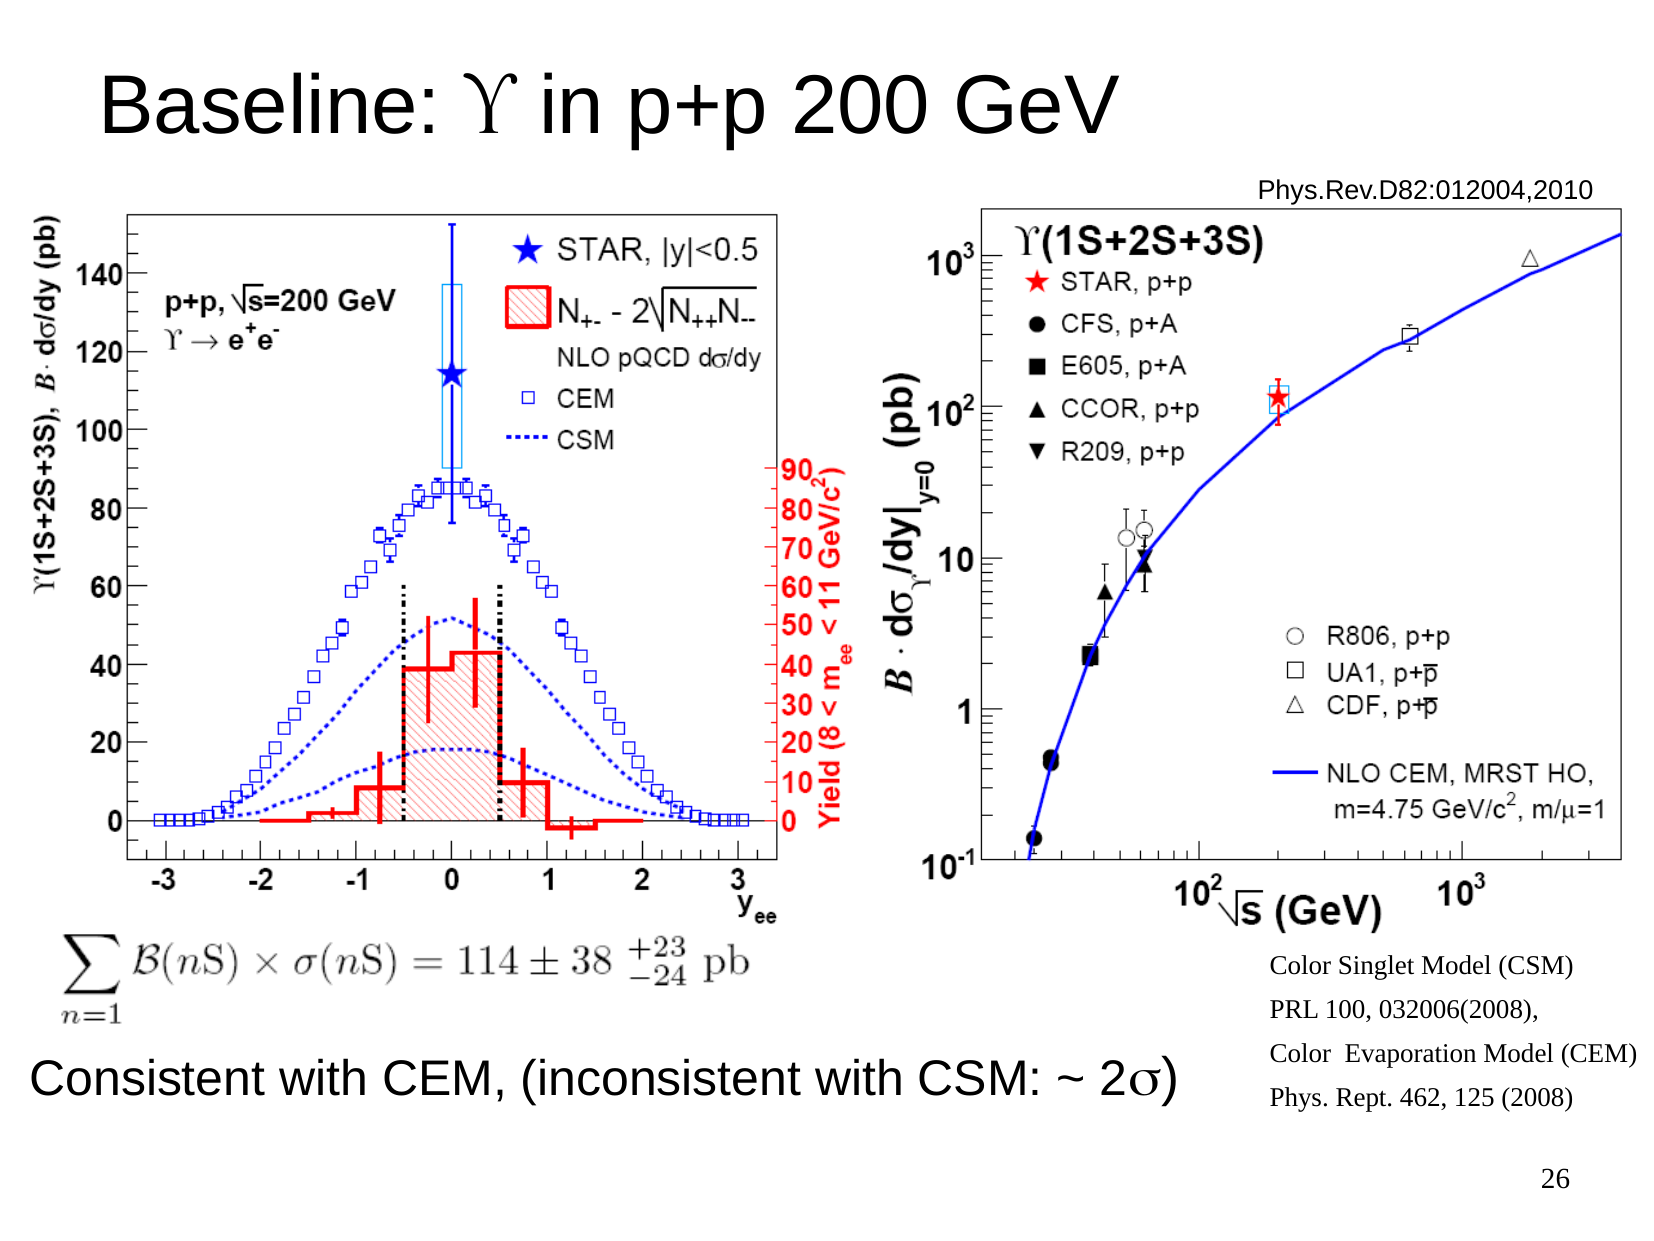

# Baseline:  in p+p 200 GeV
Phys.Rev.D82:012004,2010
Color Singlet Model (CSM)
PRL 100, 032006(2008),
Color Evaporation Model (CEM)
Phys. Rept. 462, 125 (2008)
Consistent with CEM, (inconsistent with CSM: ~ 2)
26